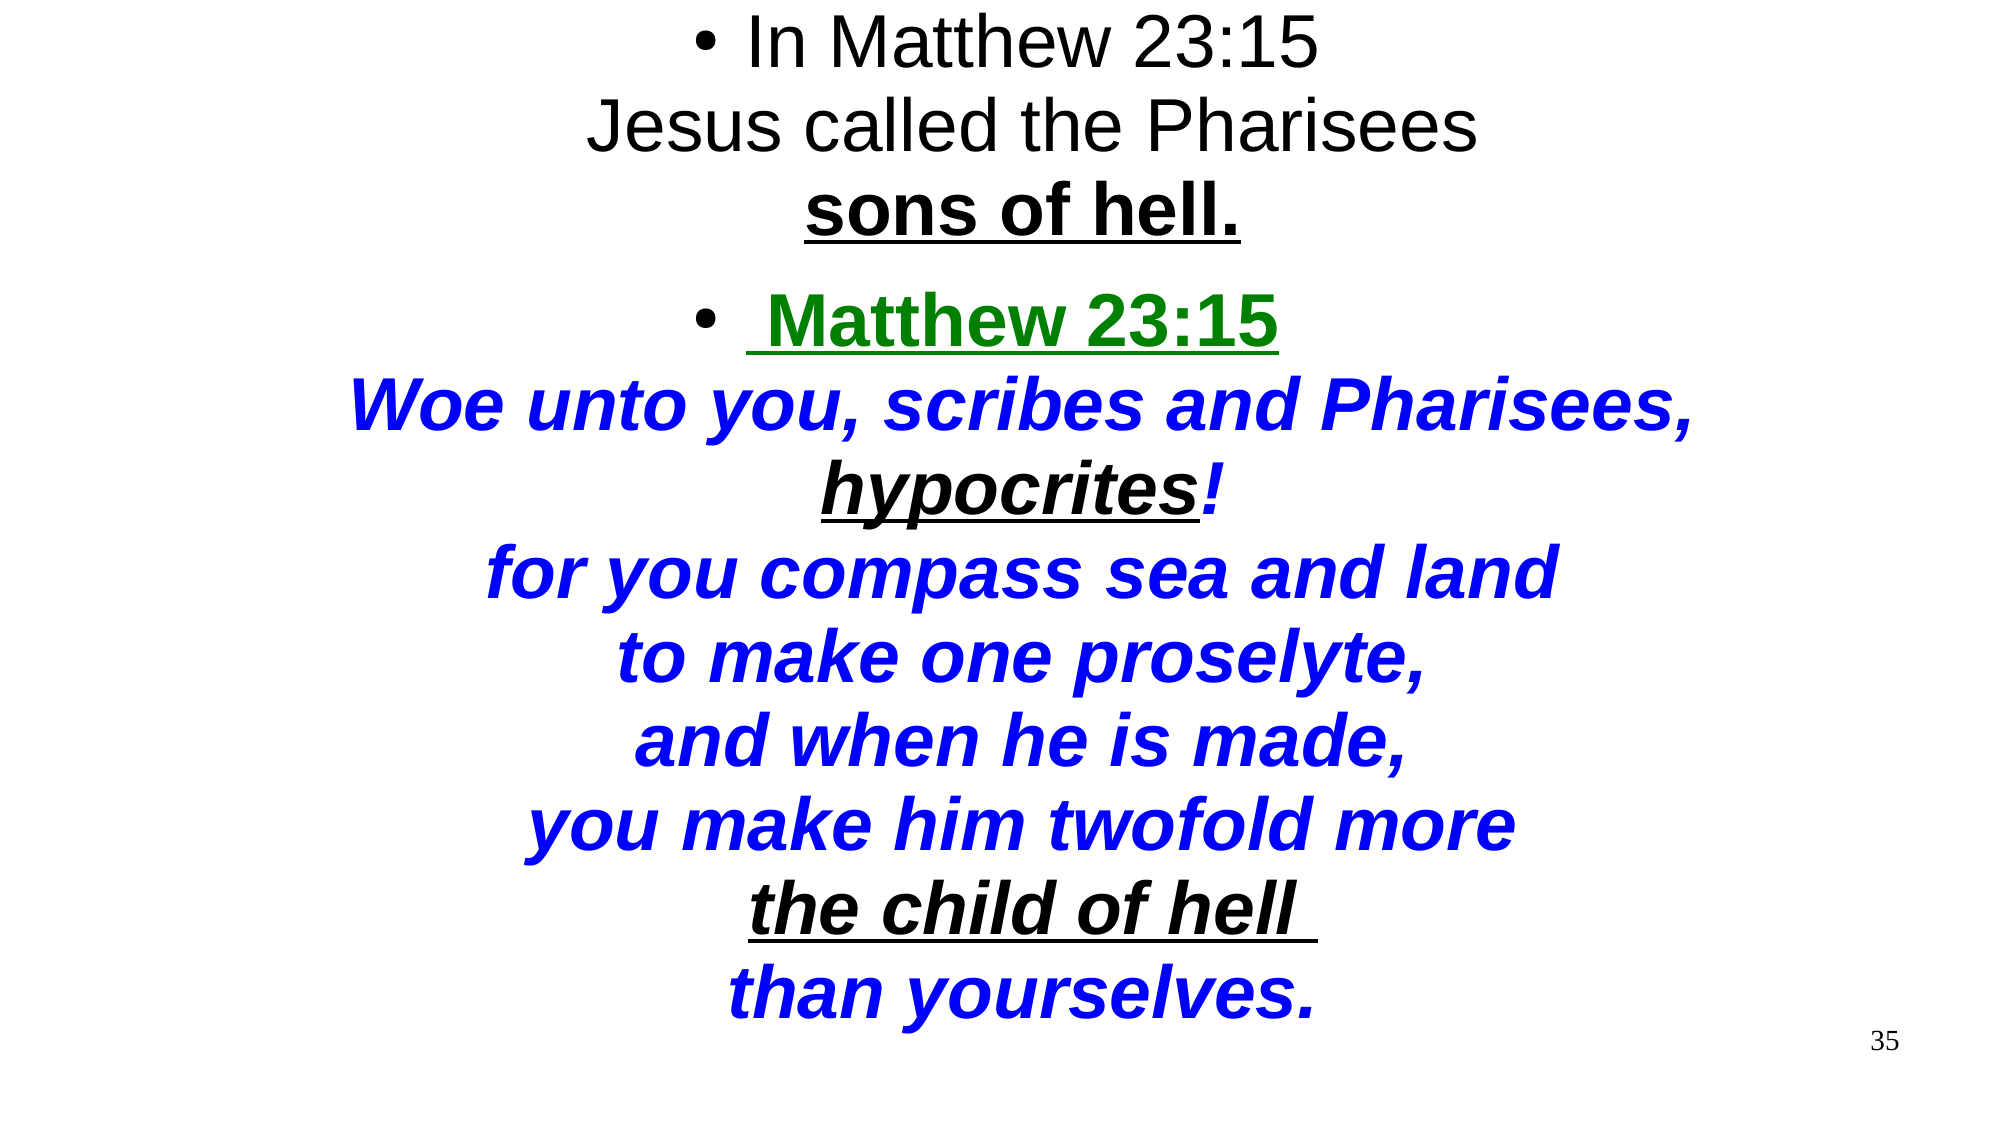

# In Matthew 23:15 Jesus called the Pharisees sons of hell.
 Matthew 23:15 
Woe unto you, scribes and Pharisees,
hypocrites!
for you compass sea and land
to make one proselyte,
and when he is made,
you make him twofold more
the child of hell
than yourselves.
35